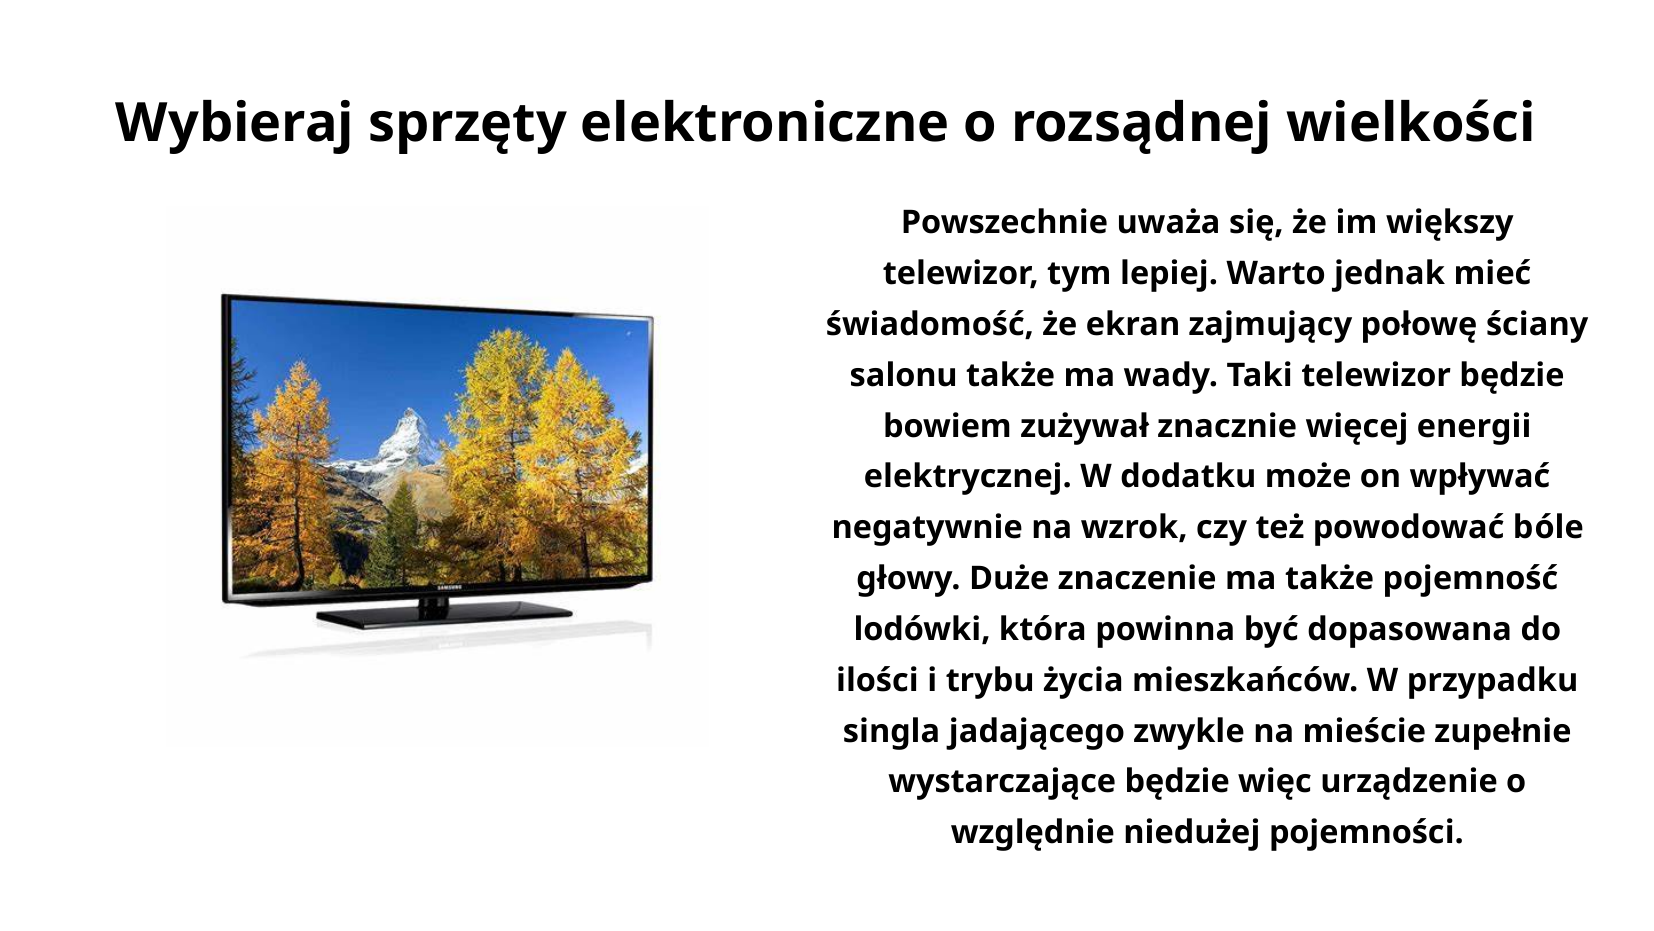

# Wybieraj sprzęty elektroniczne o rozsądnej wielkości
Powszechnie uważa się, że im większy telewizor, tym lepiej. Warto jednak mieć świadomość, że ekran zajmujący połowę ściany salonu także ma wady. Taki telewizor będzie bowiem zużywał znacznie więcej energii elektrycznej. W dodatku może on wpływać negatywnie na wzrok, czy też powodować bóle głowy. Duże znaczenie ma także pojemność lodówki, która powinna być dopasowana do ilości i trybu życia mieszkańców. W przypadku singla jadającego zwykle na mieście zupełnie wystarczające będzie więc urządzenie o względnie niedużej pojemności.